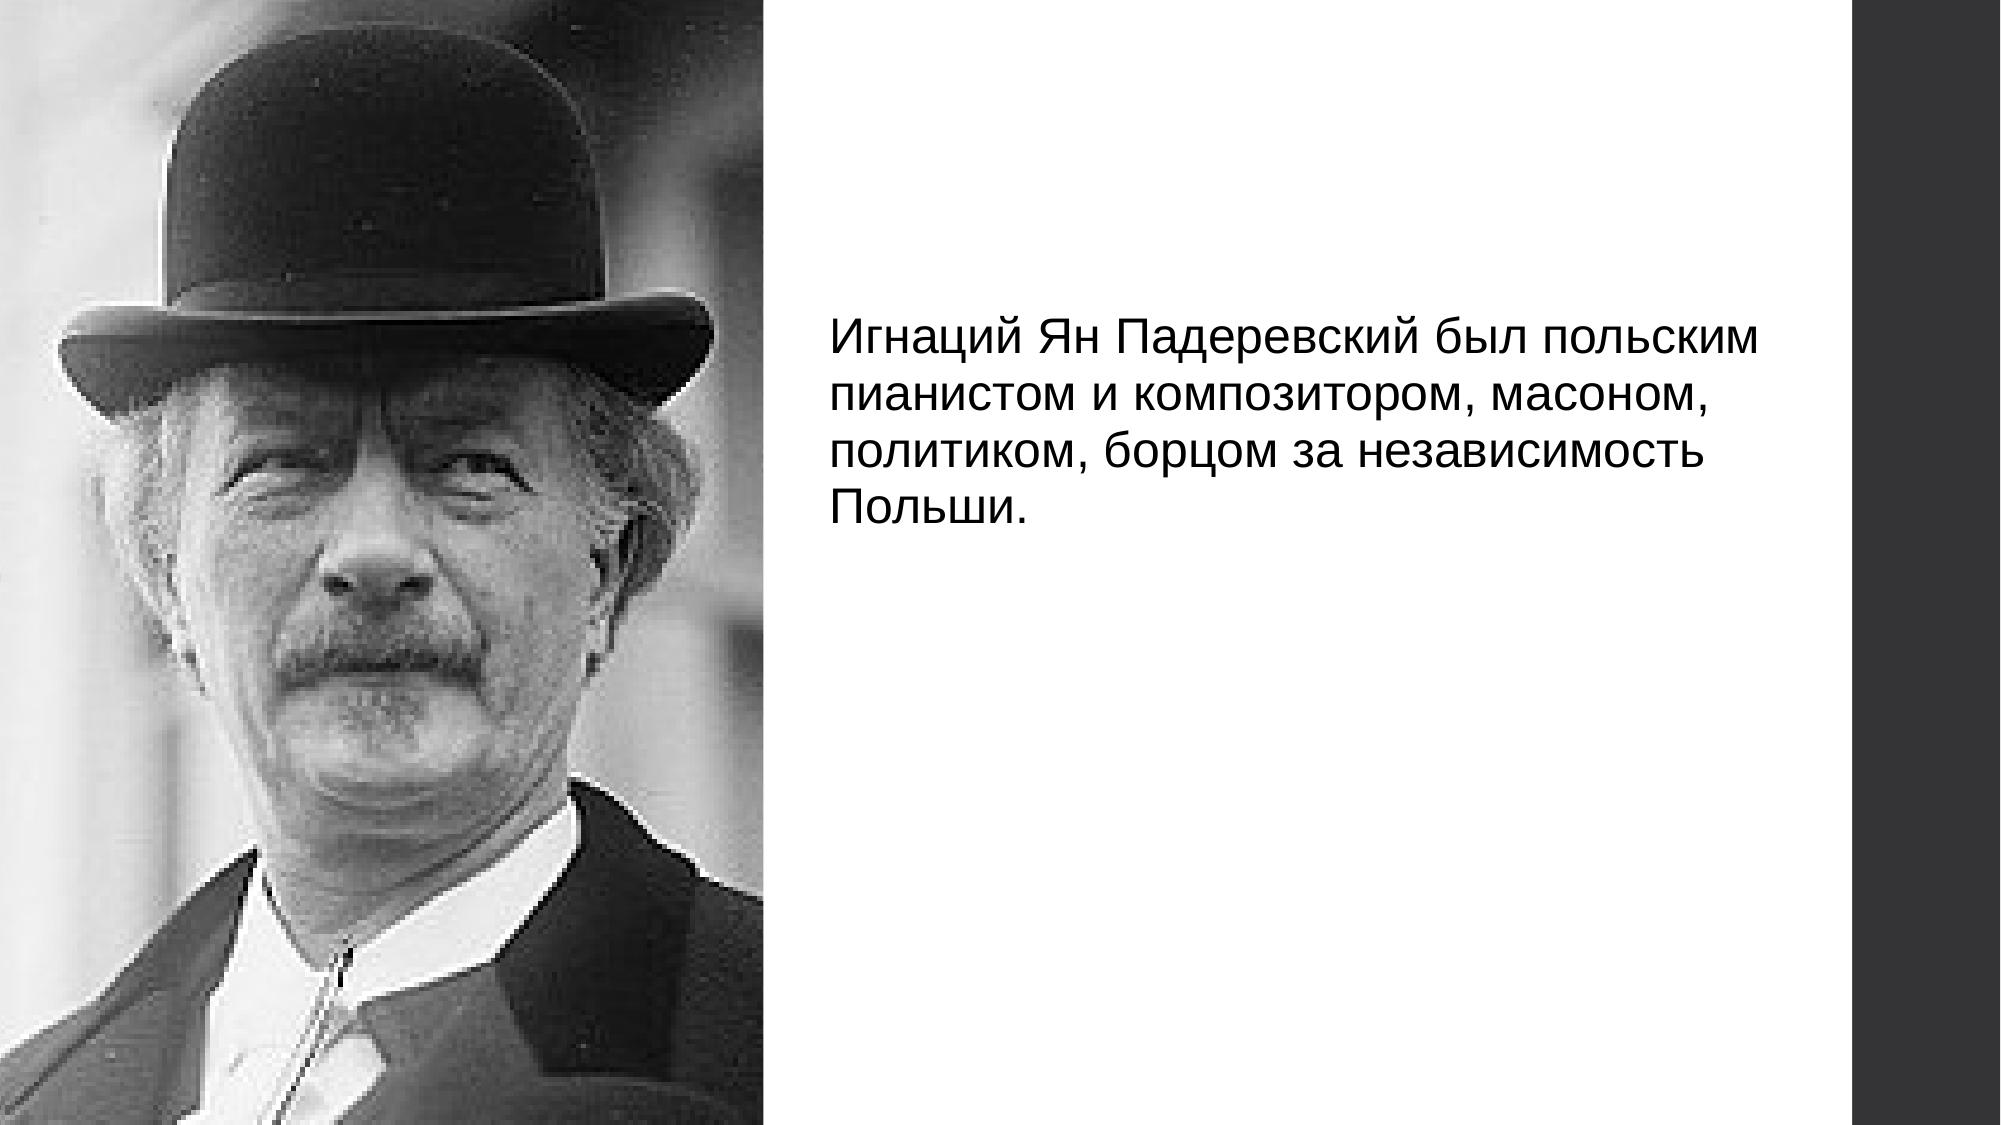

# Игнаций Ян Падеревский был польским пианистом и композитором, масоном, политиком, борцом за независимость Польши.